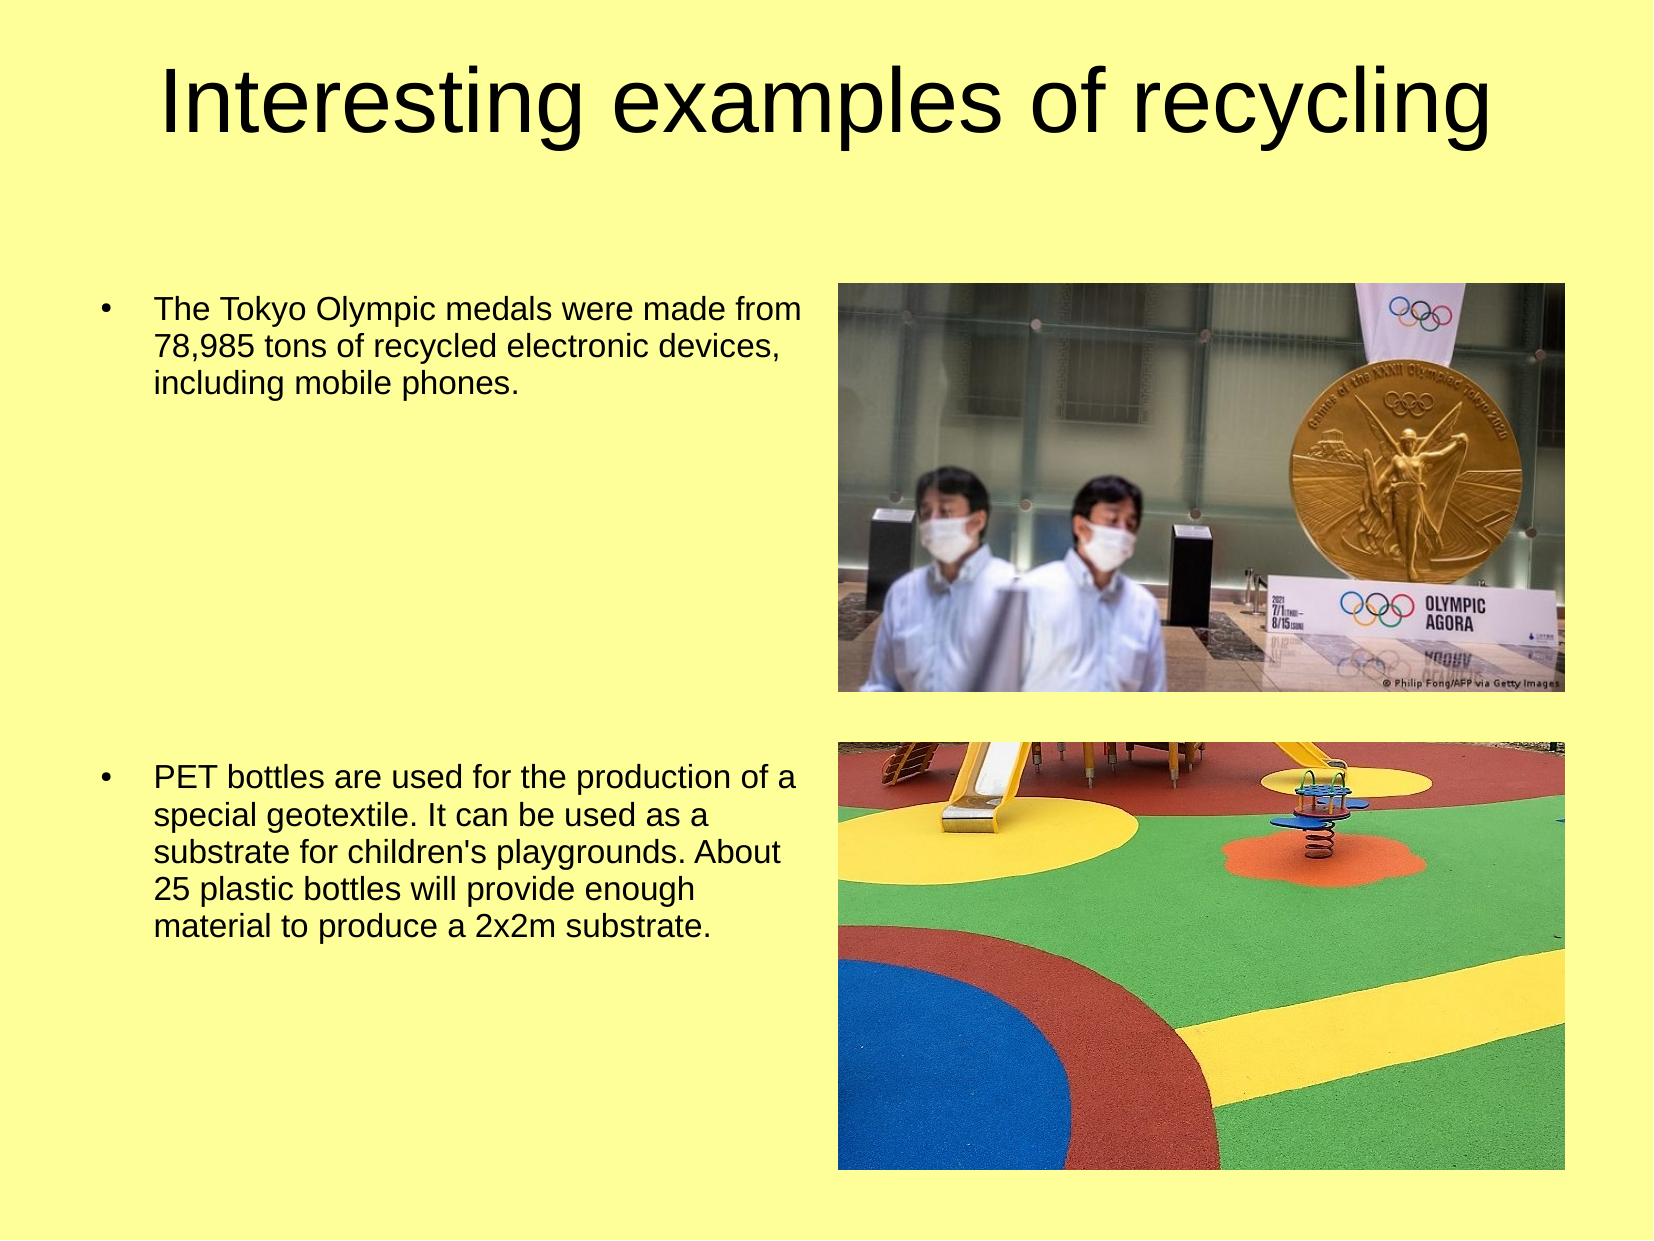

# Interesting examples of recycling
The Tokyo Olympic medals were made from 78,985 tons of recycled electronic devices, including mobile phones.
PET bottles are used for the production of a special geotextile. It can be used as a substrate for children's playgrounds. About 25 plastic bottles will provide enough material to produce a 2x2m substrate.